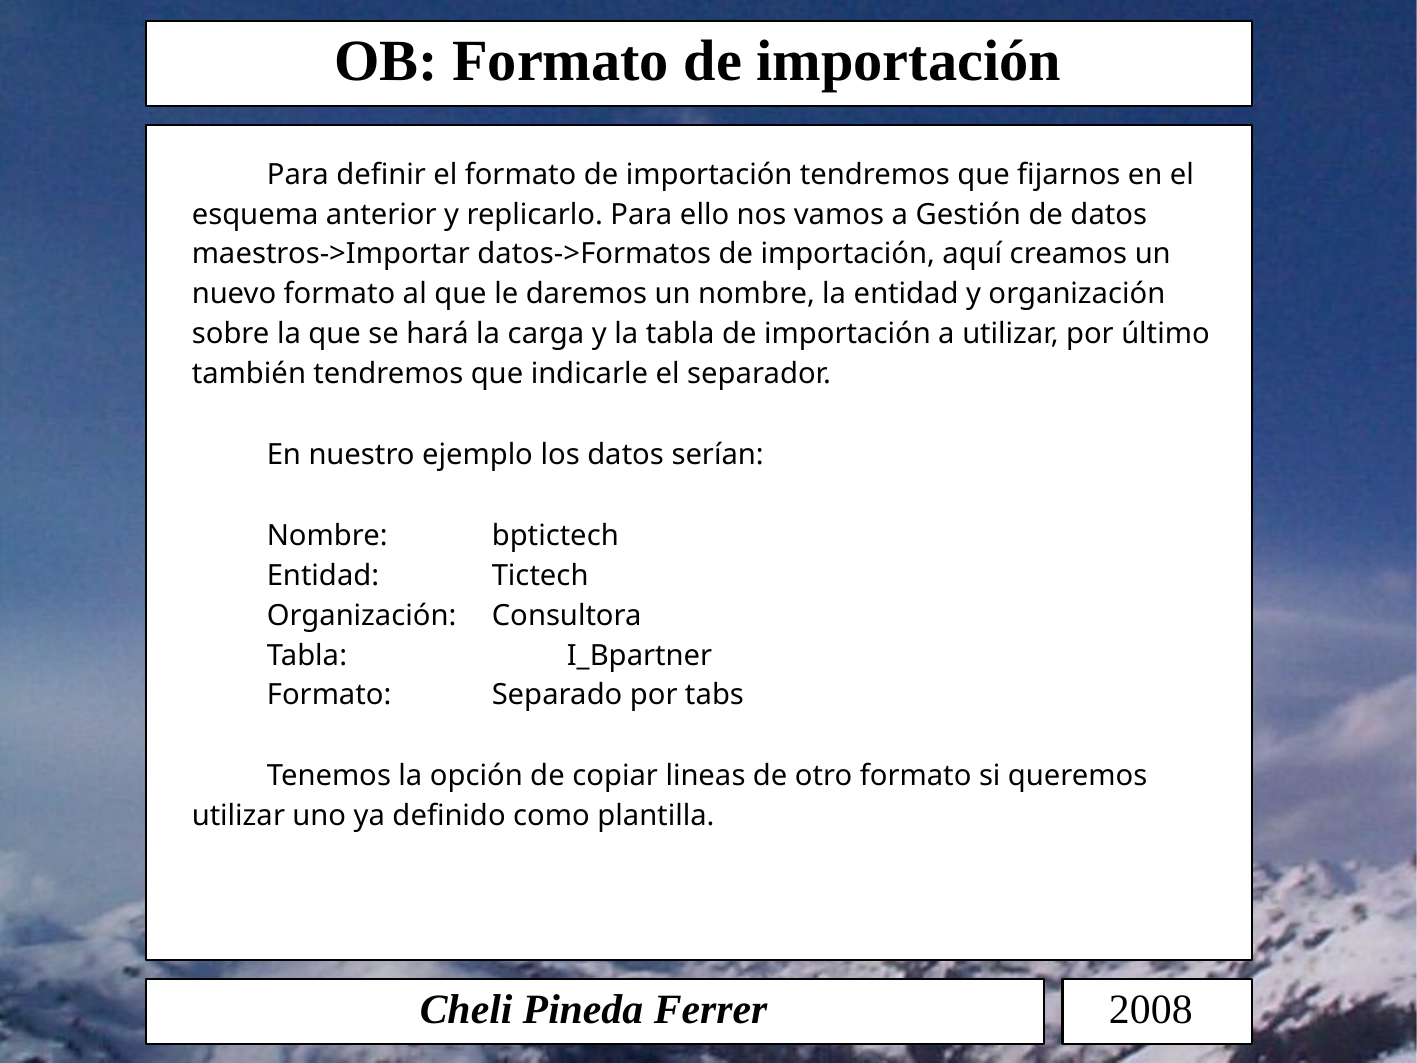

OB: Formato de importación
	Para definir el formato de importación tendremos que fijarnos en el esquema anterior y replicarlo. Para ello nos vamos a Gestión de datos maestros->Importar datos->Formatos de importación, aquí creamos un nuevo formato al que le daremos un nombre, la entidad y organización sobre la que se hará la carga y la tabla de importación a utilizar, por último también tendremos que indicarle el separador.
	En nuestro ejemplo los datos serían:
	Nombre: 		bptictech
	Entidad: 		Tictech
	Organización: 	Consultora
	Tabla:			I_Bpartner
	Formato:		Separado por tabs
	Tenemos la opción de copiar lineas de otro formato si queremos utilizar uno ya definido como plantilla.
Cheli Pineda Ferrer
2008